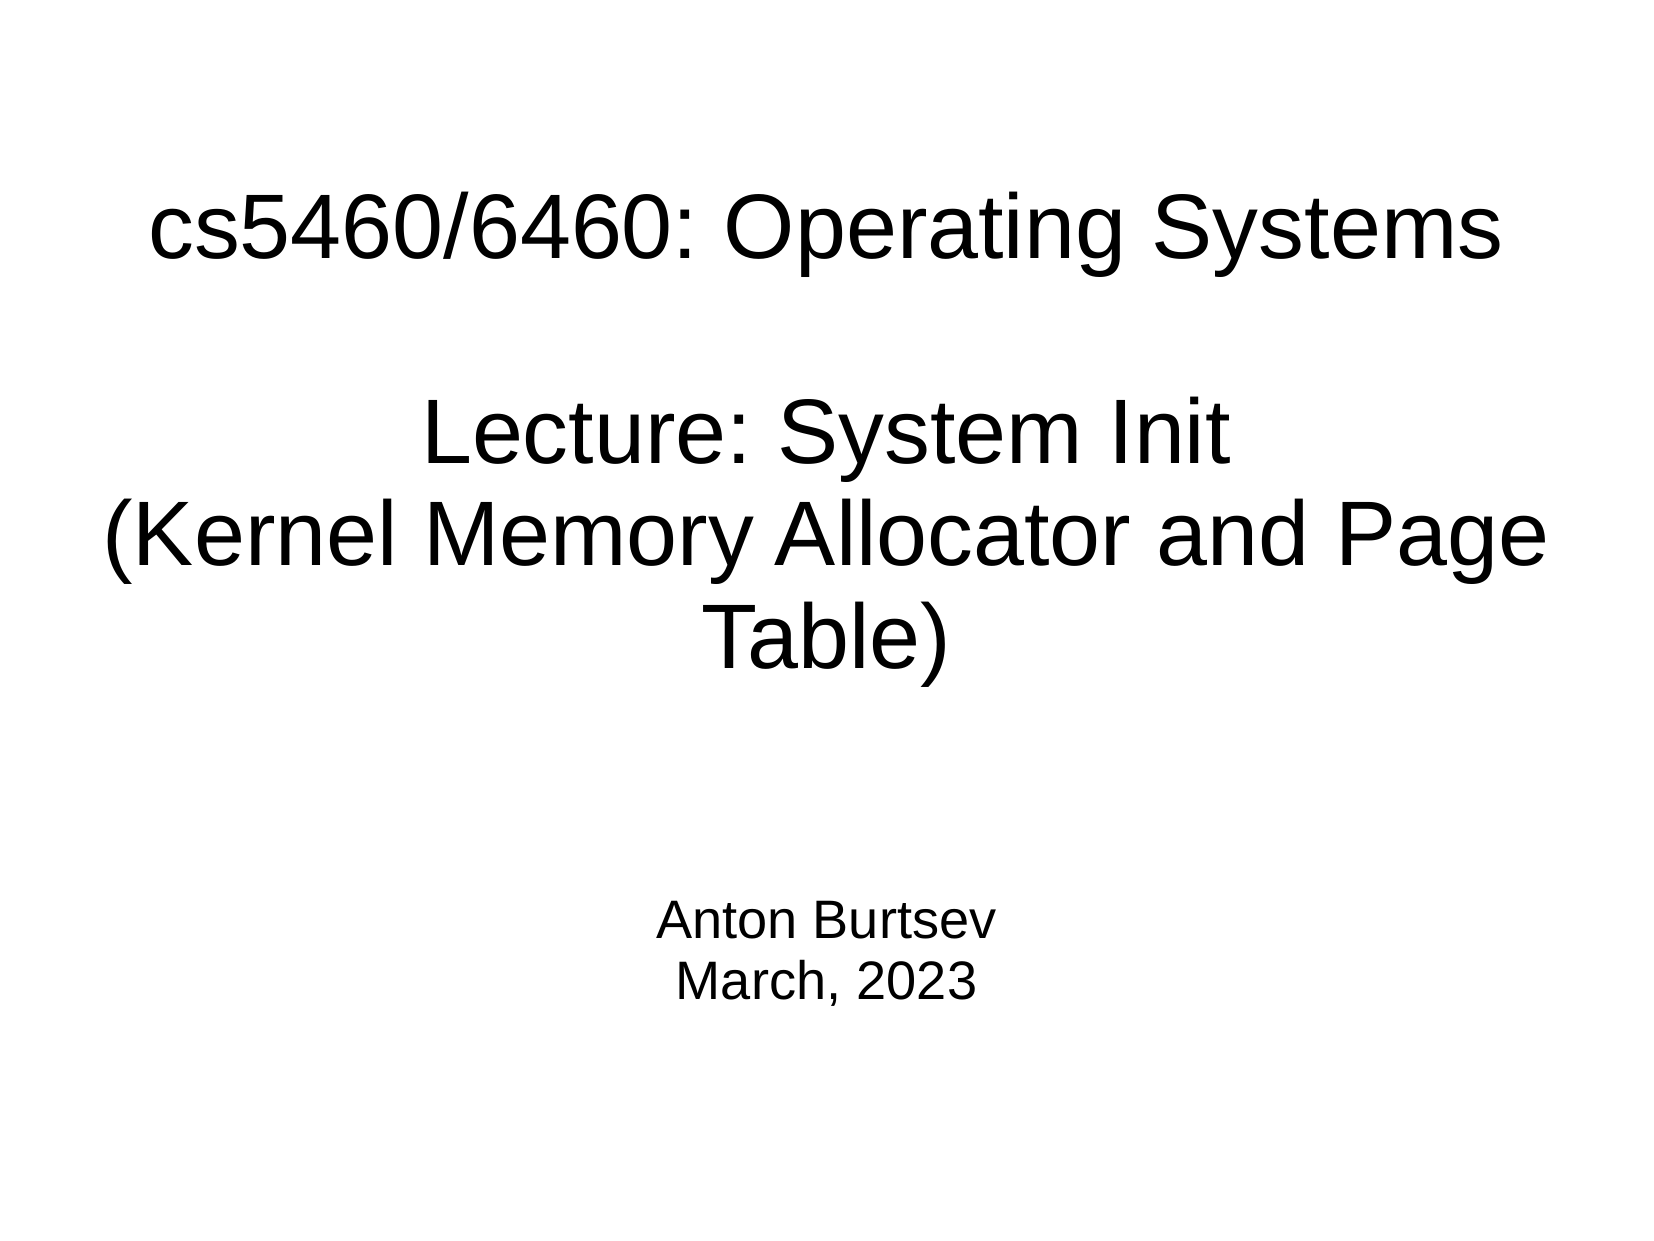

# cs5460/6460: Operating Systems Lecture: System Init (Kernel Memory Allocator and Page Table)
Anton Burtsev
March, 2023